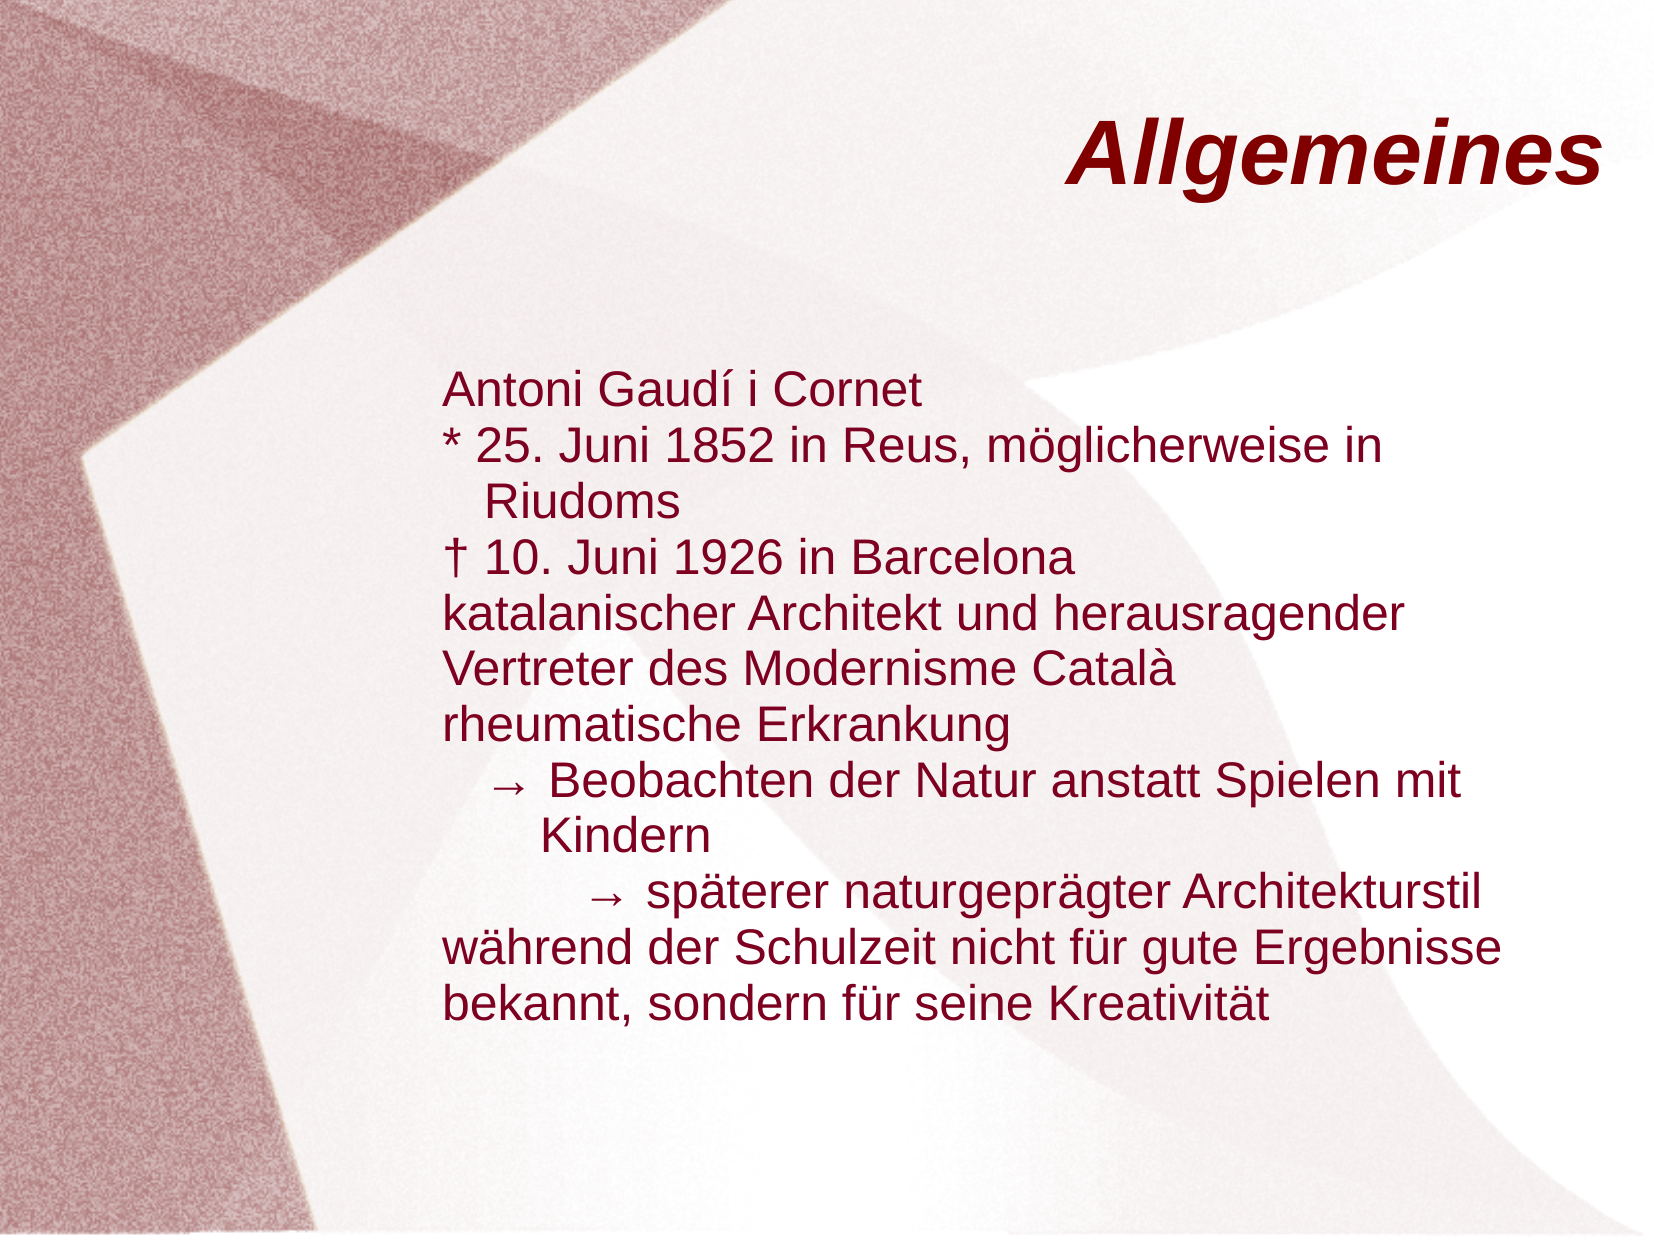

# Allgemeines
 Antoni Gaudí i Cornet
 * 25. Juni 1852 in Reus, möglicherweise in Riudoms
 † 10. Juni 1926 in Barcelona
 katalanischer Architekt und herausragender Vertreter des Modernisme Català
 rheumatische Erkrankung
 → Beobachten der Natur anstatt Spielen mit Kindern
 → späterer naturgeprägter Architekturstil
 während der Schulzeit nicht für gute Ergebnisse bekannt, sondern für seine Kreativität